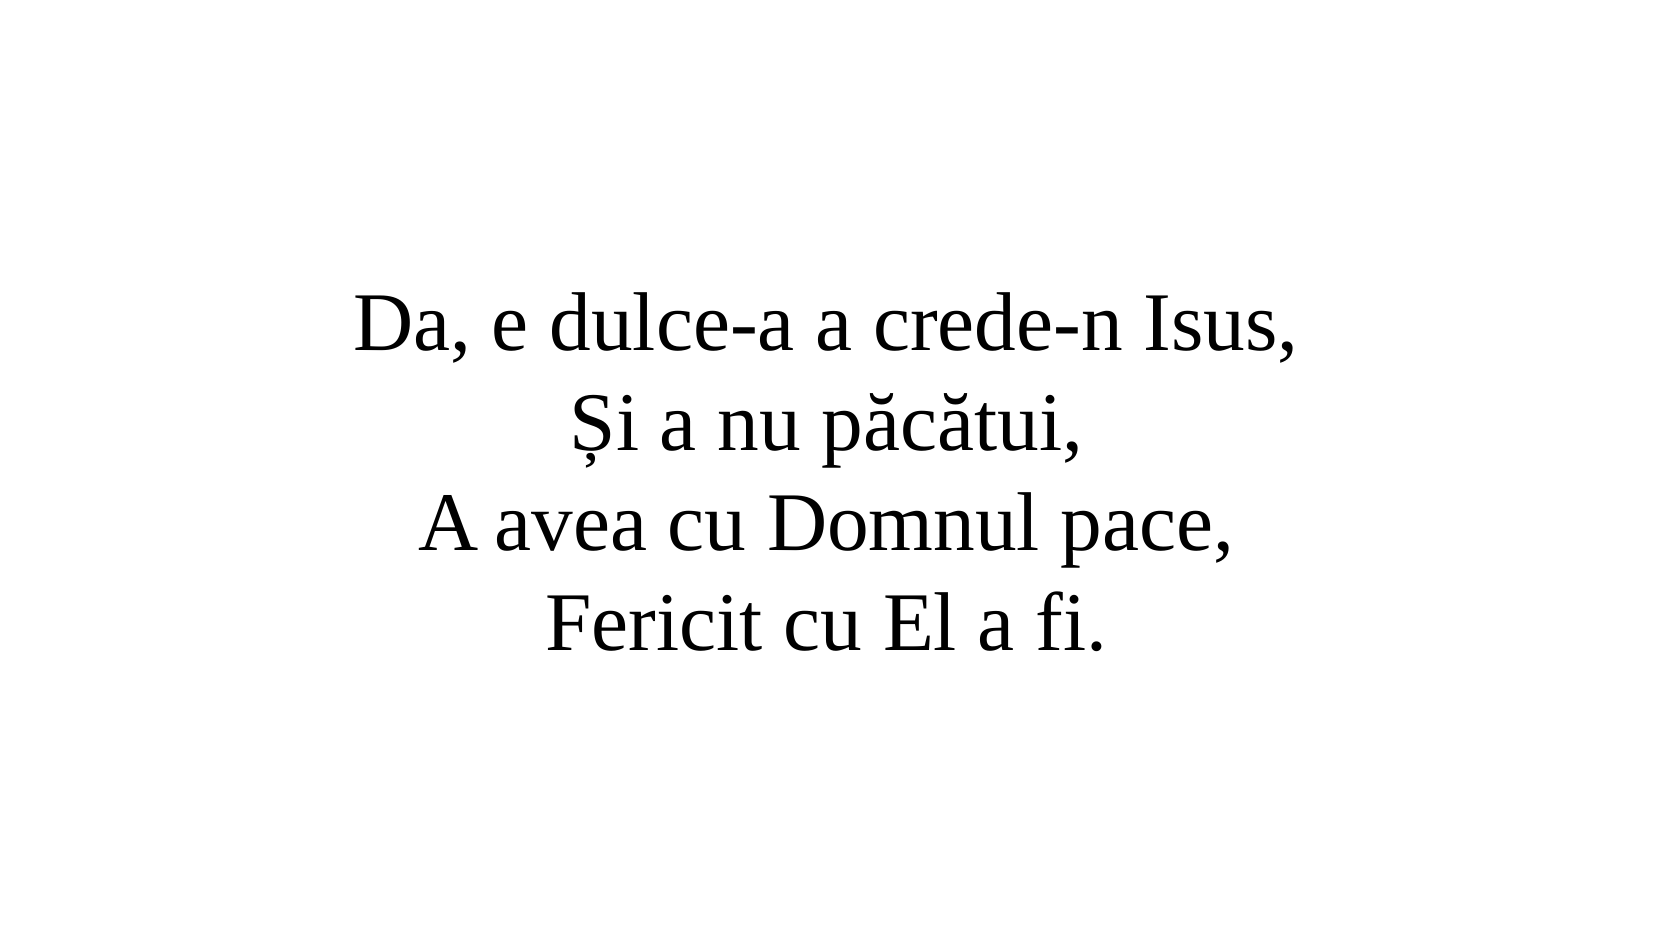

# Da, e dulce-a a crede-n Isus, Și a nu păcătui,
A avea cu Domnul pace,
Fericit cu El a fi.